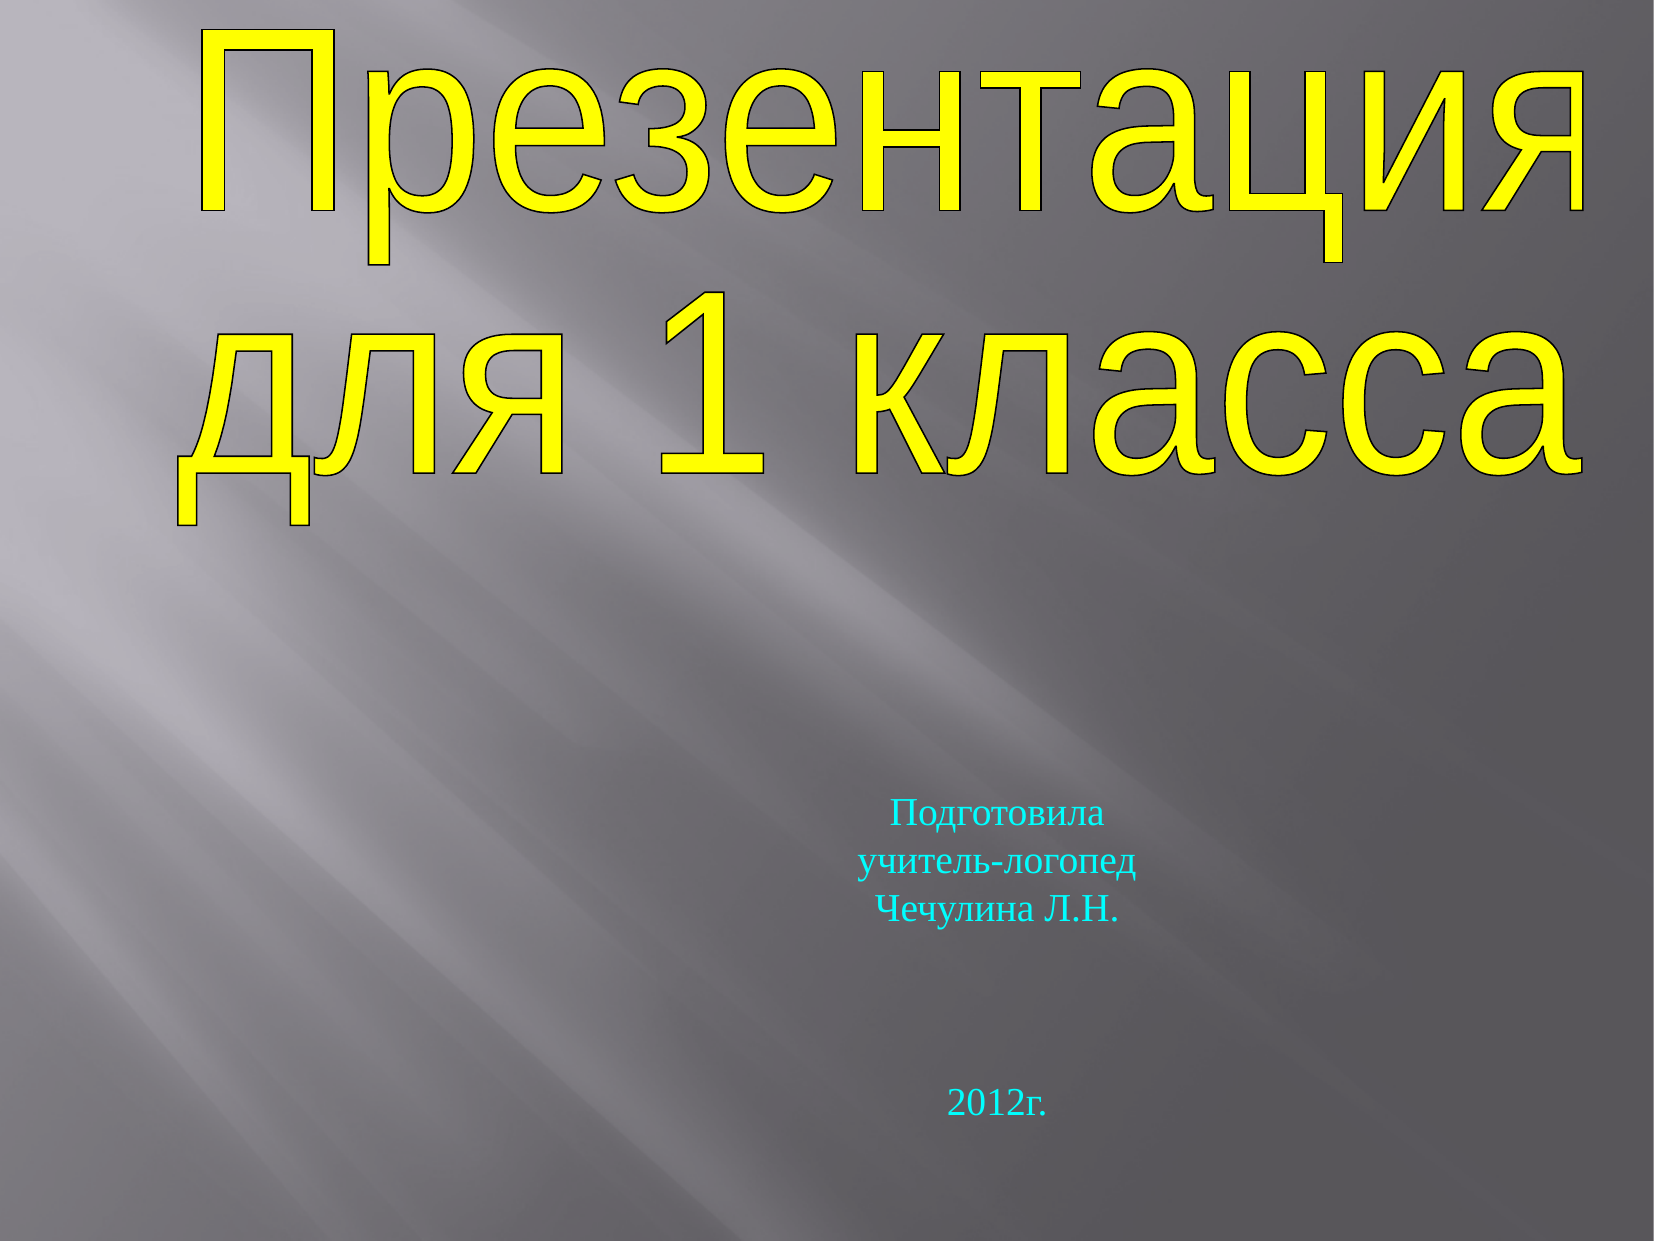

Презентация
для 1 класса
#
Подготовила
учитель-логопед
Чечулина Л.Н.
2012г.